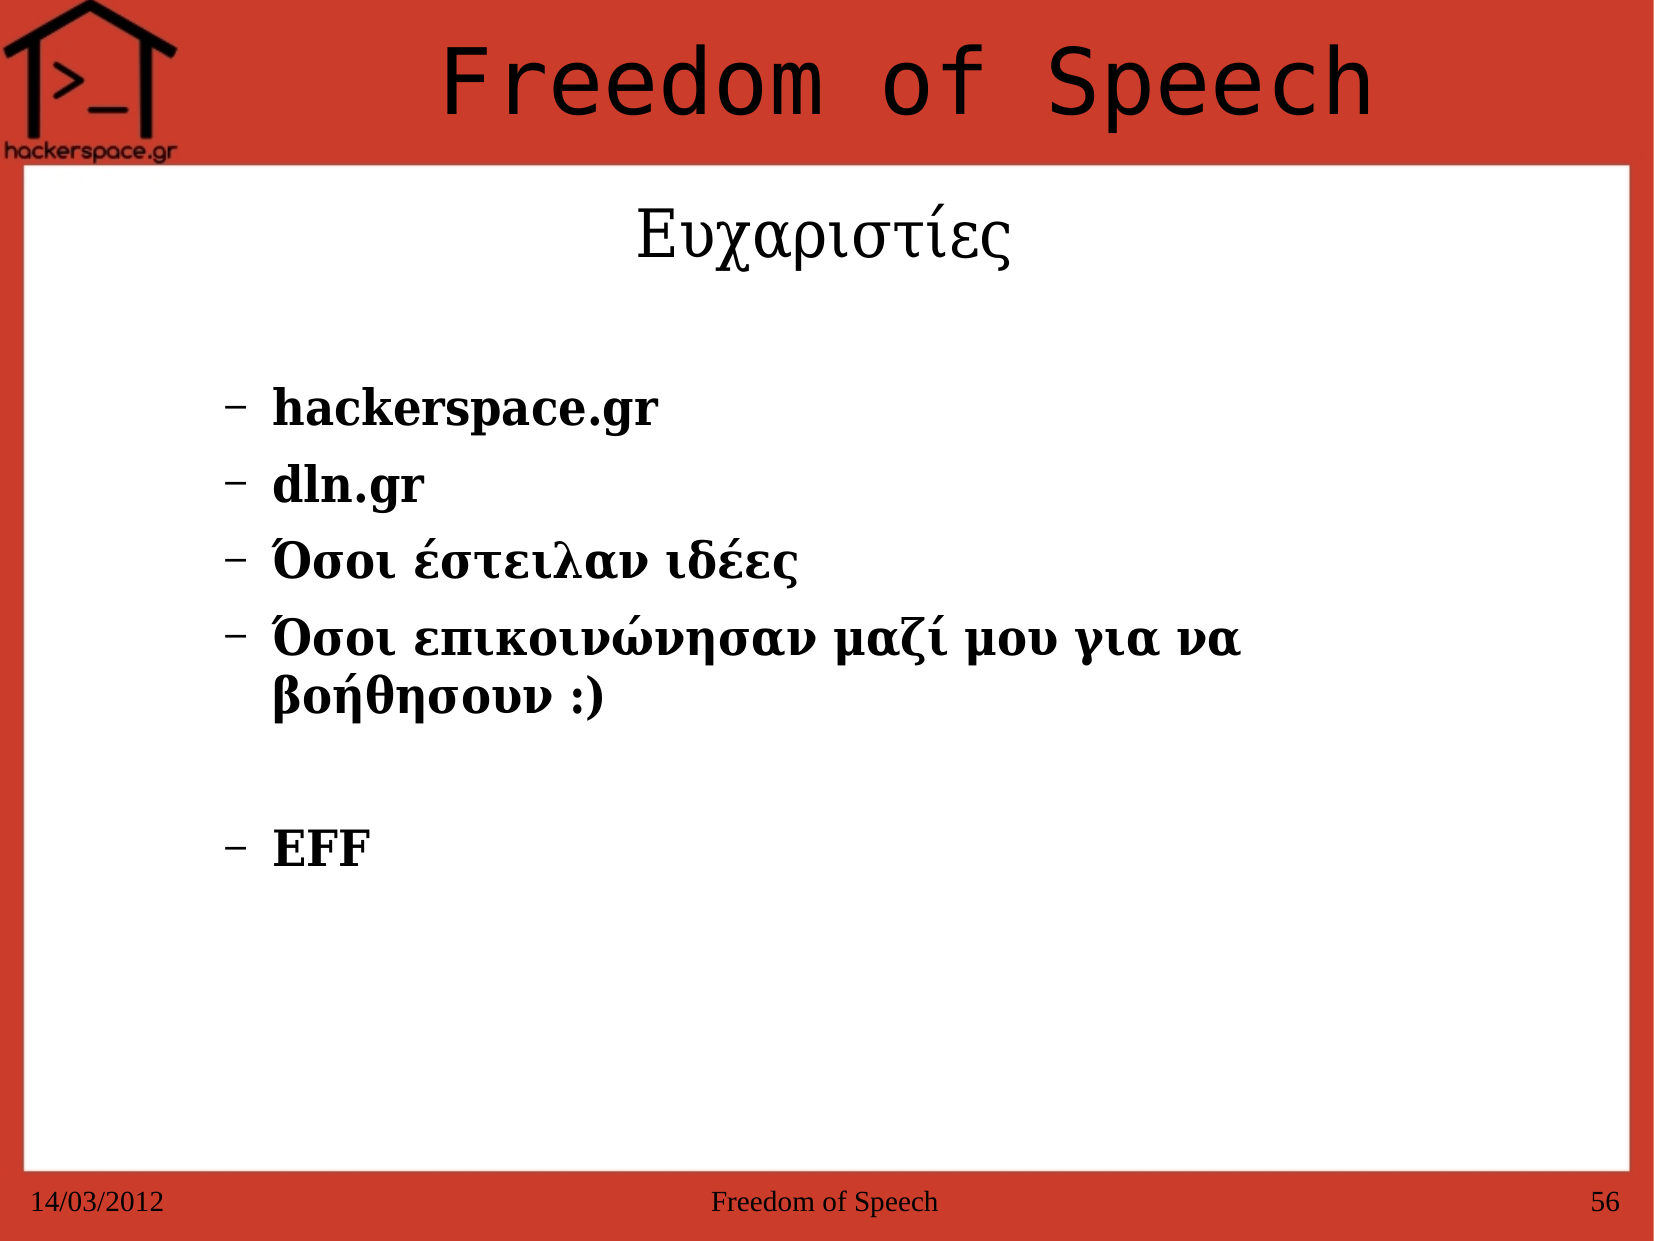

# Freedom of Speech
Ευχαριστίες
hackerspace.gr
dln.gr
Όσοι έστειλαν ιδέες
Όσοι επικοινώνησαν μαζί μου για να βοήθησουν :)
EFF
14/03/2012
Freedom of Speech
56